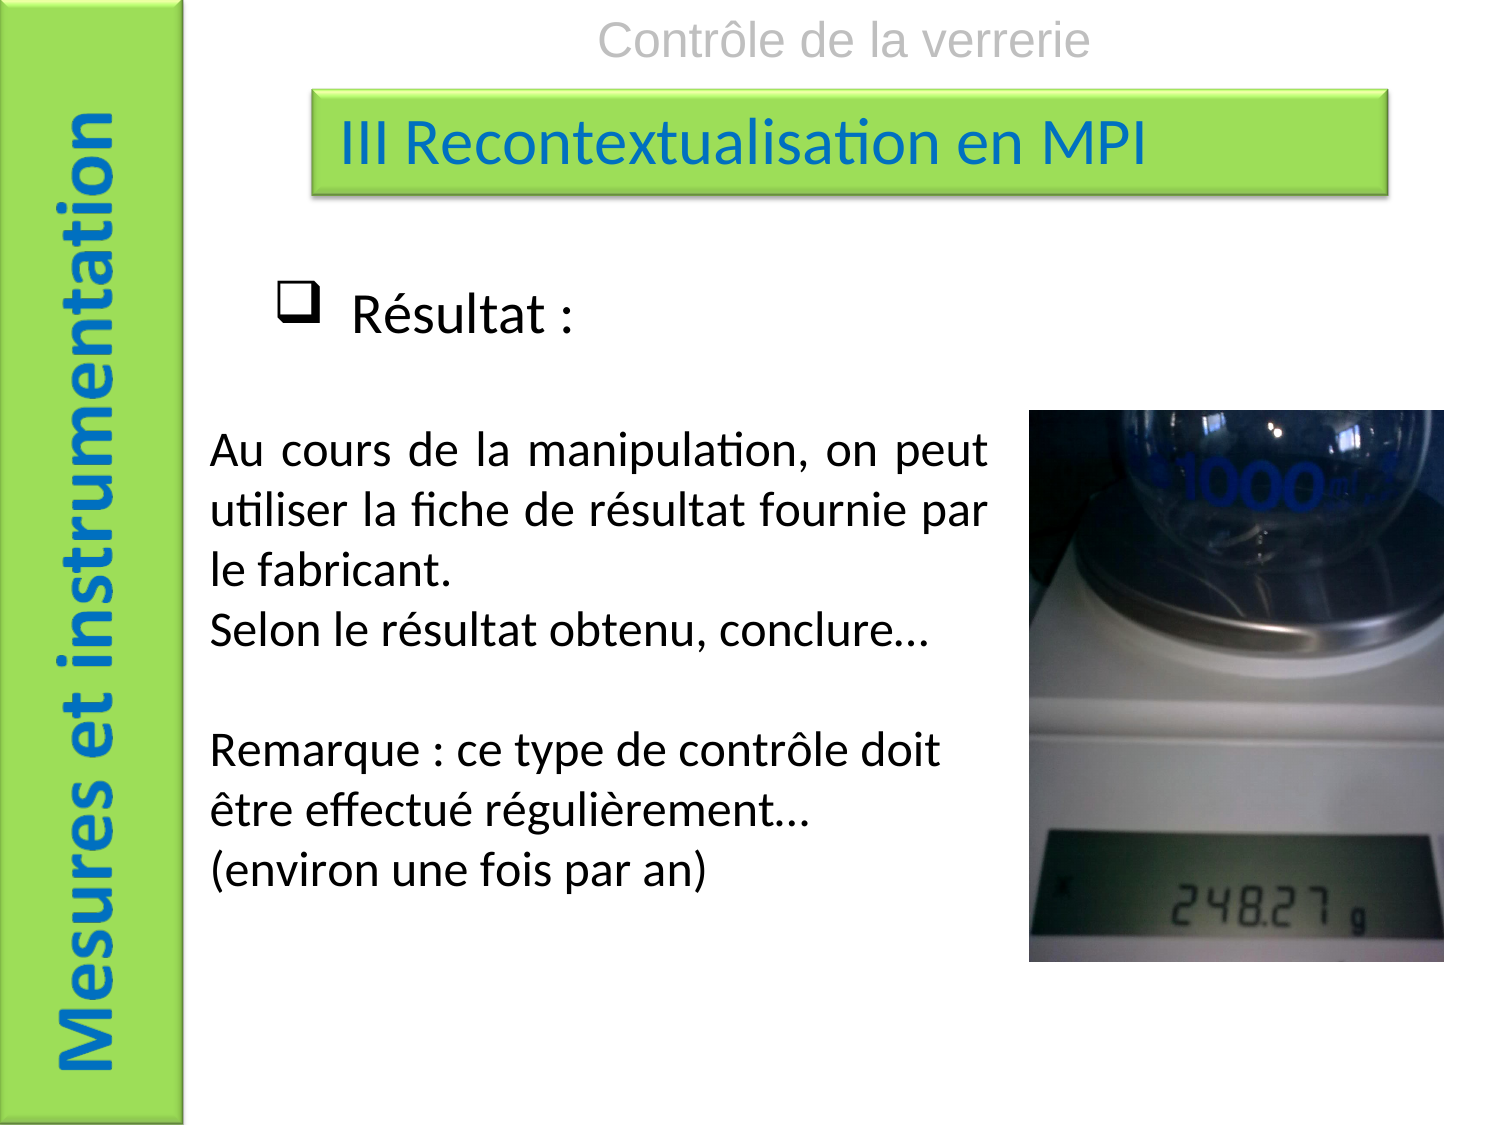

Contrôle de la verrerie
III Recontextualisation en MPI
 Résultat :
Au cours de la manipulation, on peut utiliser la fiche de résultat fournie par le fabricant.
Selon le résultat obtenu, conclure…
Remarque : ce type de contrôle doit être effectué régulièrement… (environ une fois par an)